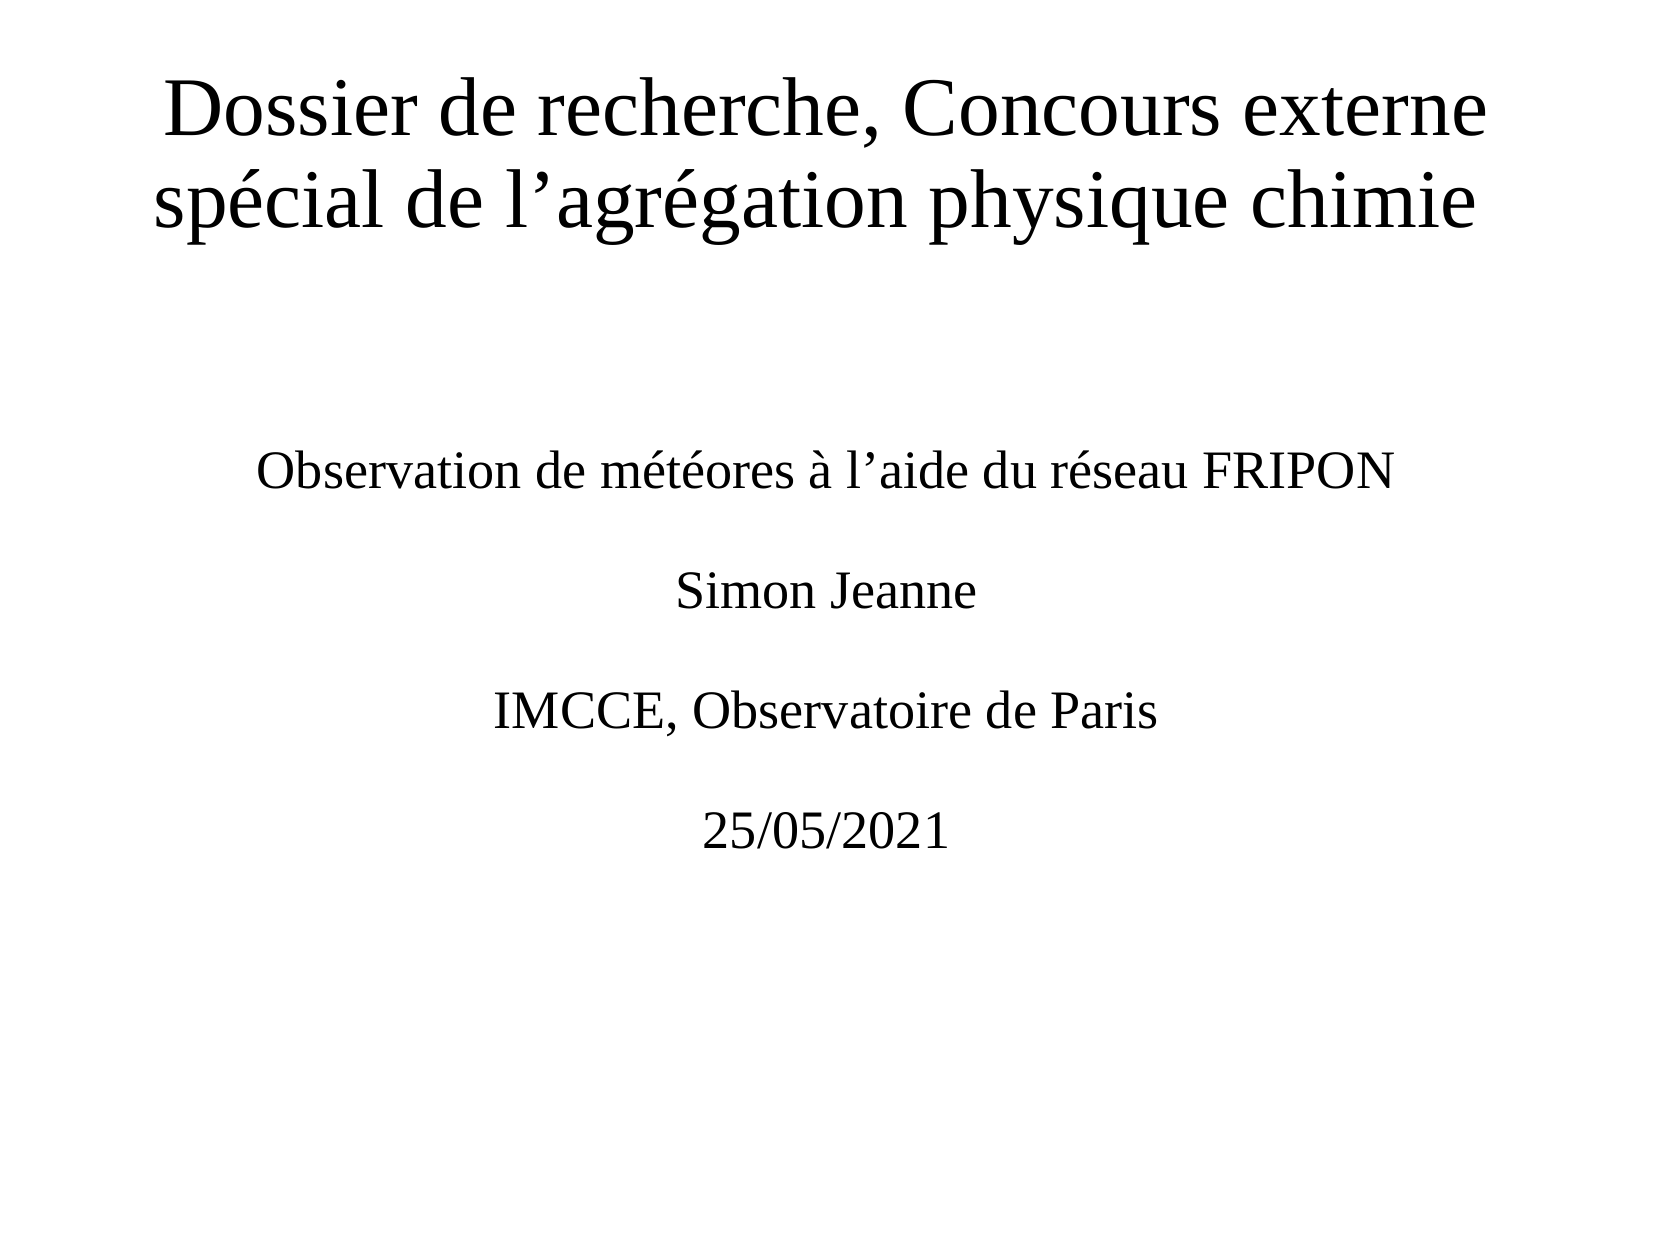

# Dossier de recherche, Concours externe spécial de l’agrégation physique chimie
Observation de météores à l’aide du réseau FRIPON
Simon Jeanne
IMCCE, Observatoire de Paris
25/05/2021